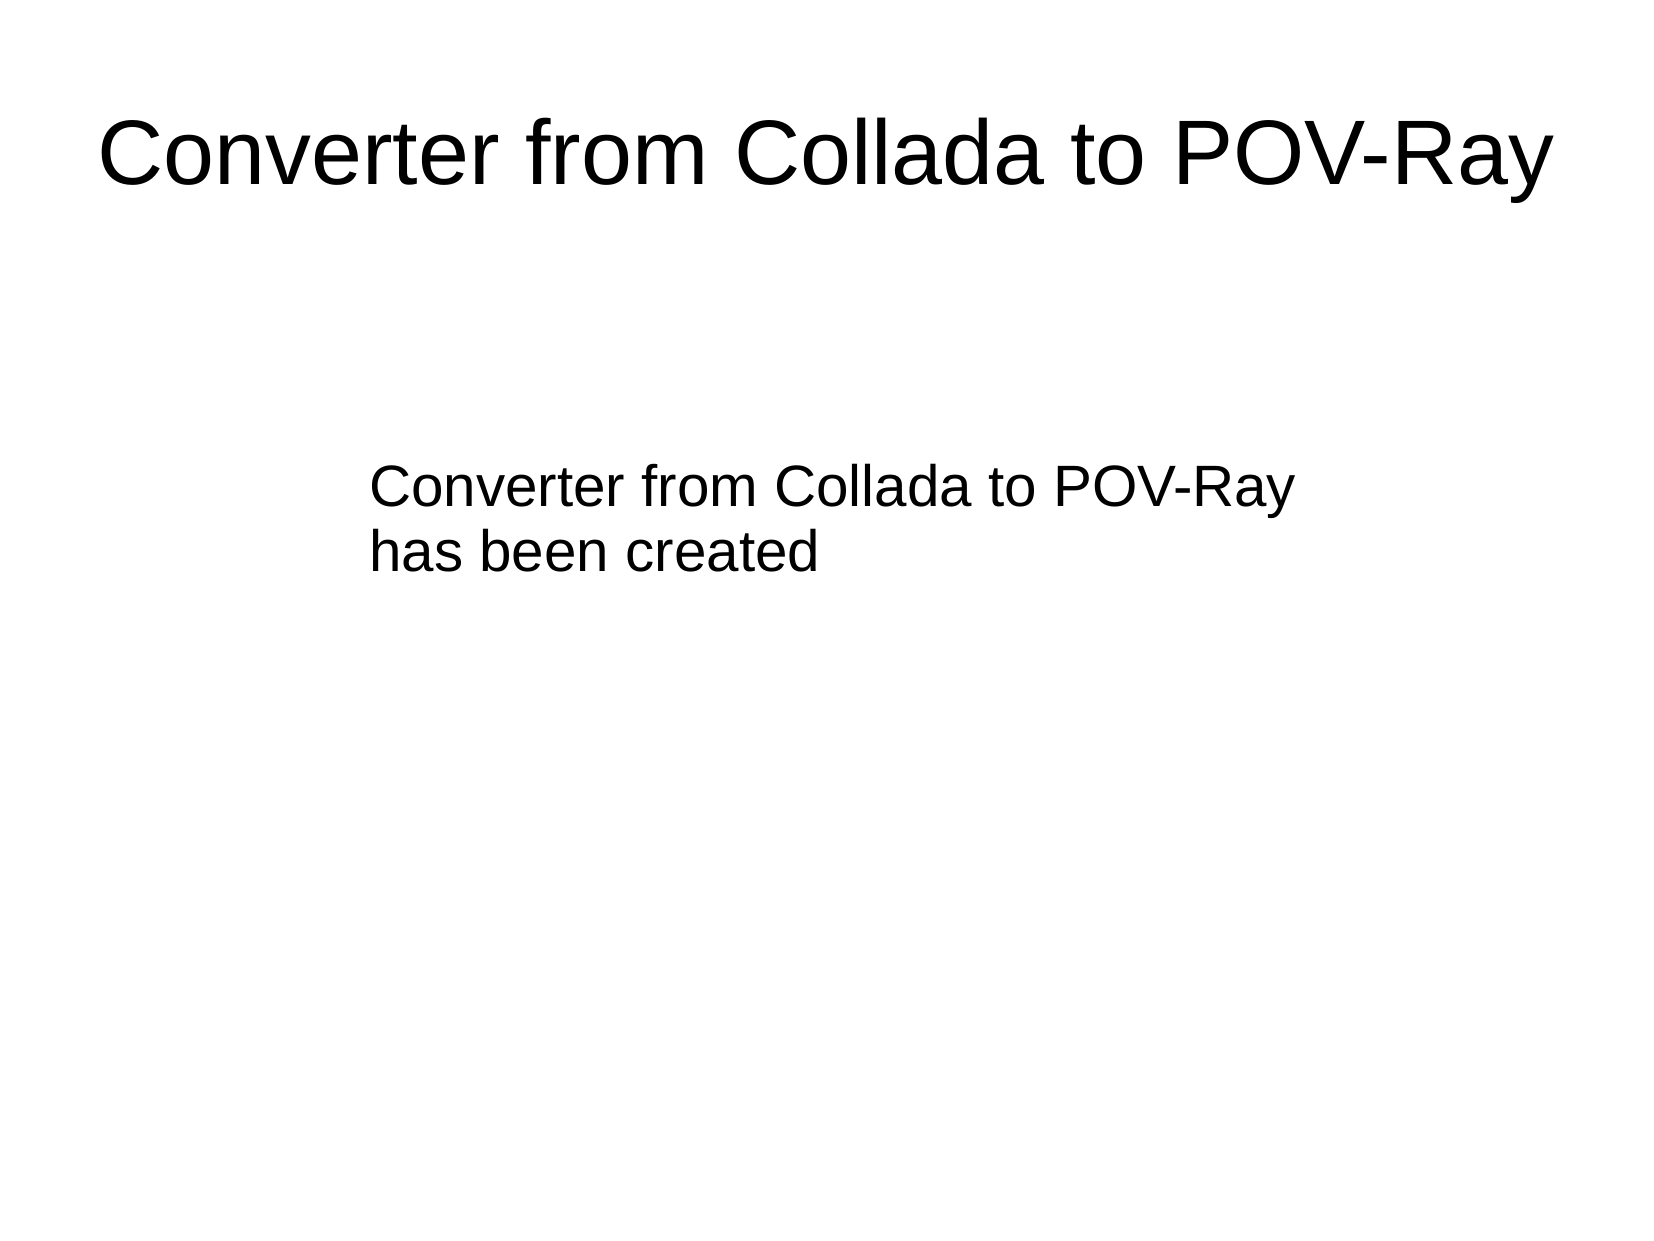

# Converter from Collada to POV-Ray
Converter from Collada to POV-Ray has been created